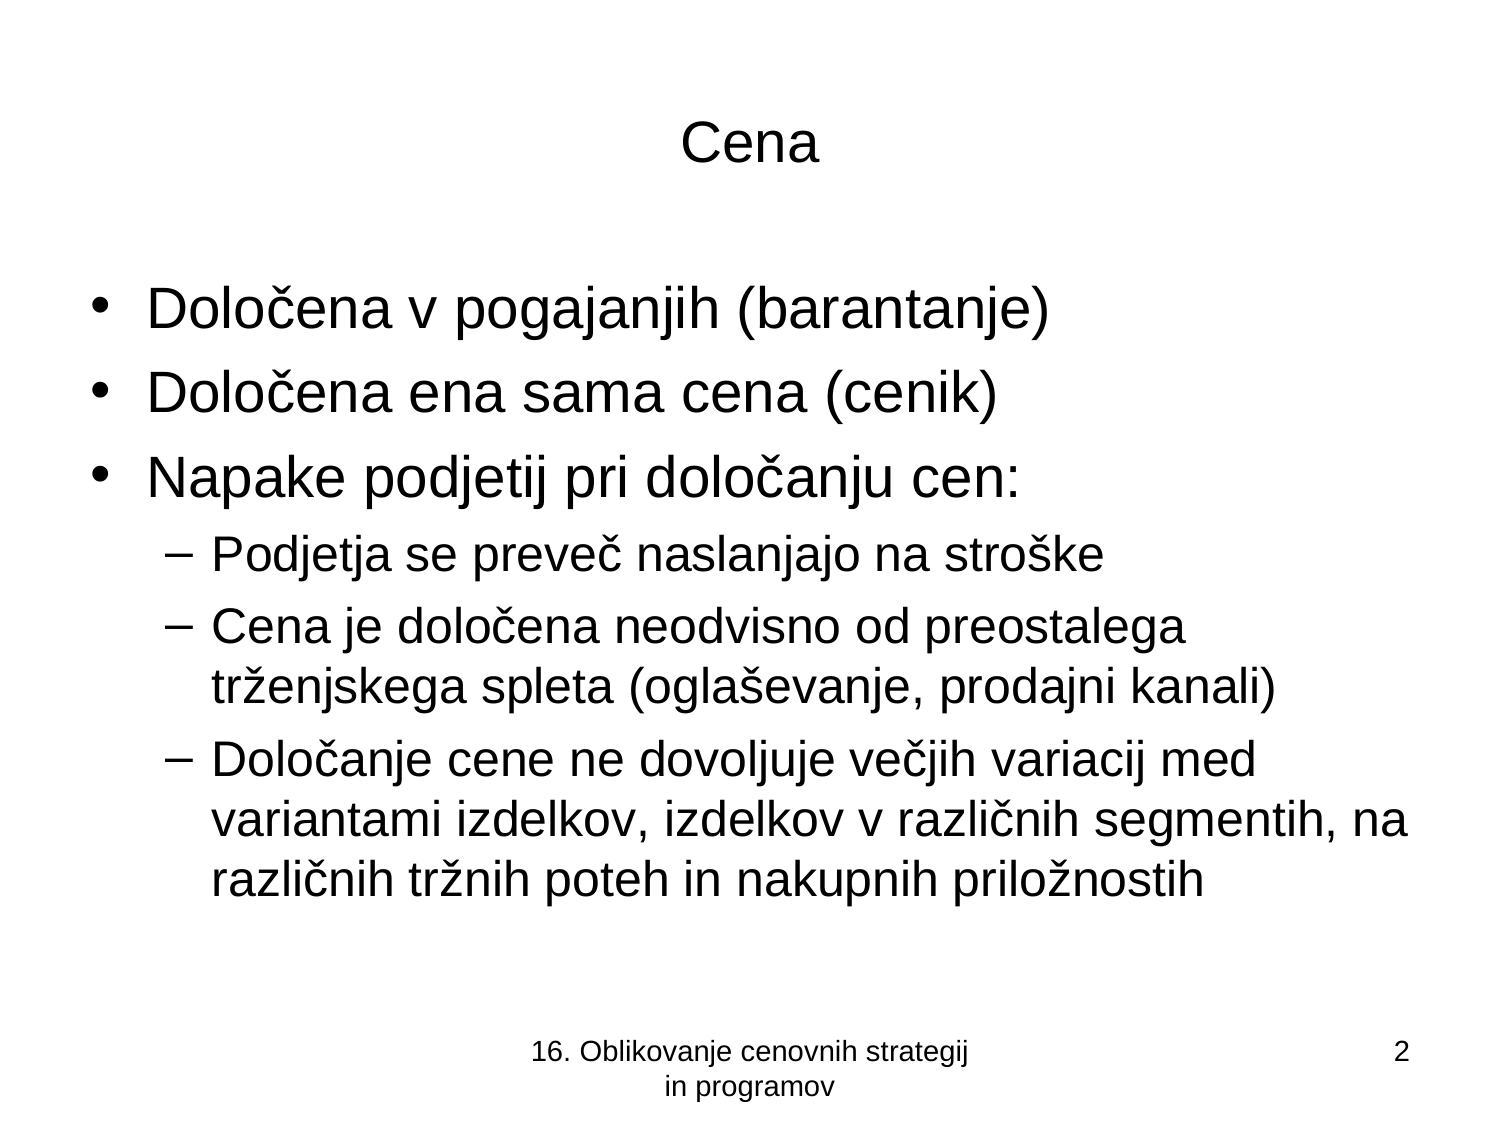

# Cena
Določena v pogajanjih (barantanje)
Določena ena sama cena (cenik)
Napake podjetij pri določanju cen:
Podjetja se preveč naslanjajo na stroške
Cena je določena neodvisno od preostalega trženjskega spleta (oglaševanje, prodajni kanali)
Določanje cene ne dovoljuje večjih variacij med variantami izdelkov, izdelkov v različnih segmentih, na različnih tržnih poteh in nakupnih priložnostih
16. Oblikovanje cenovnih strategij in programov